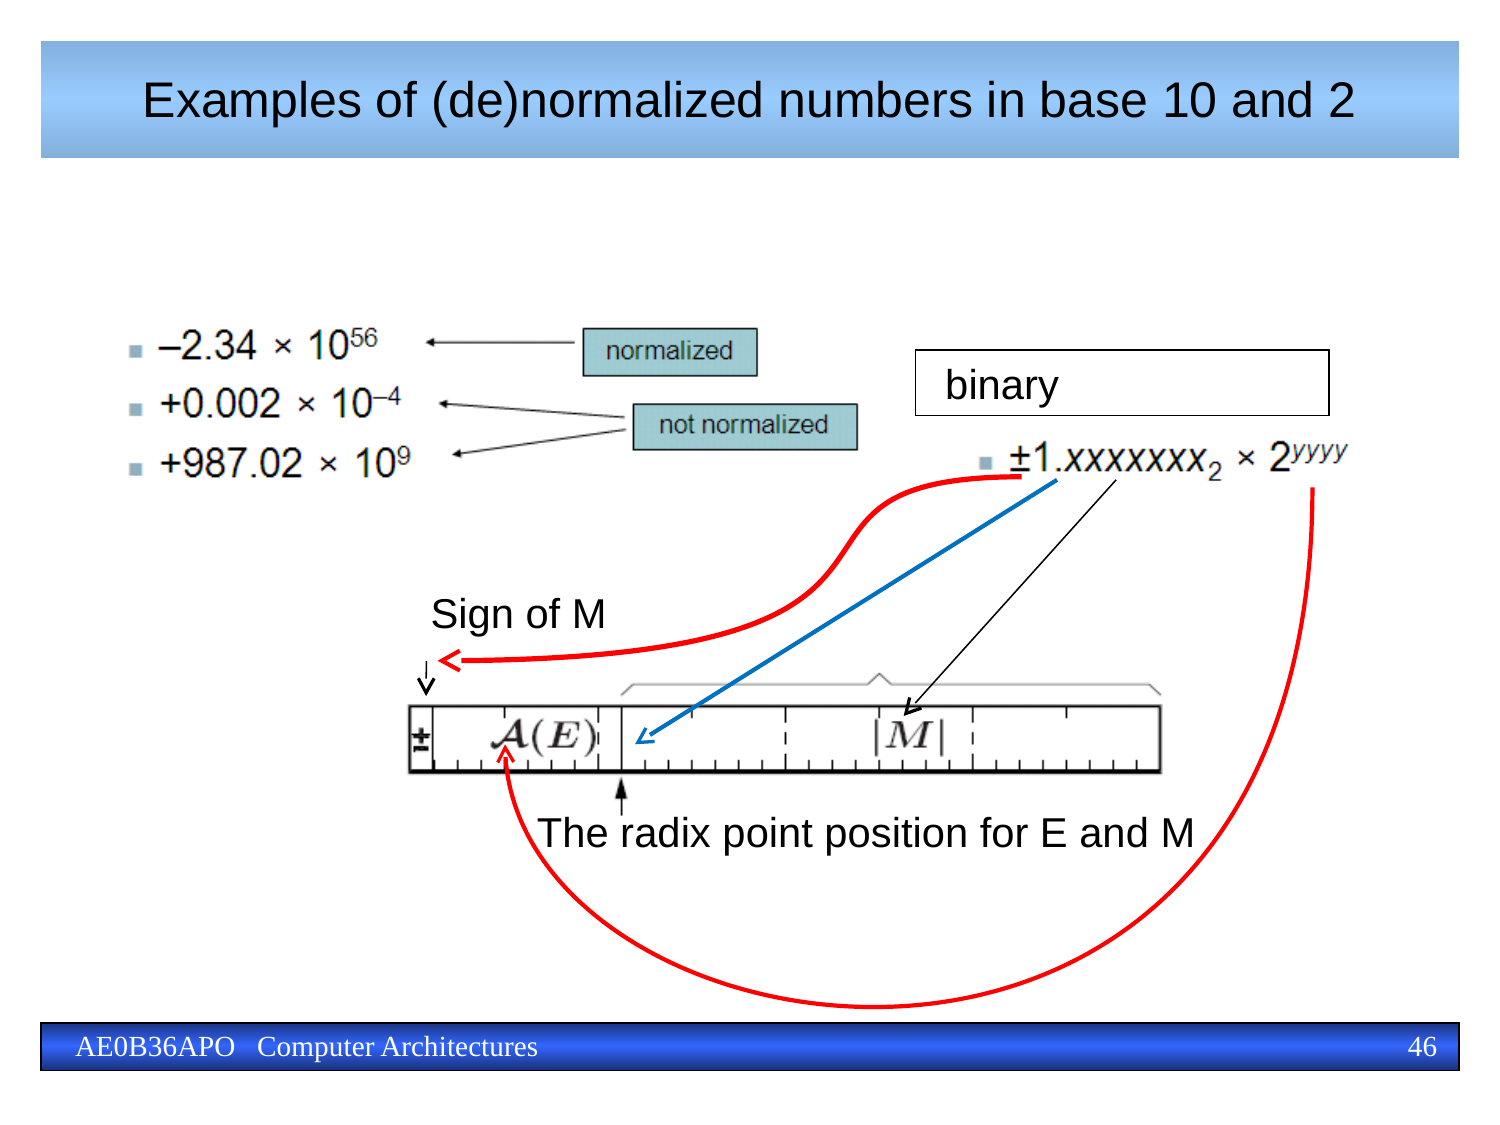

# Examples of (de)normalized numbers in base 10 and 2
binary
Sign of M
The radix point position for E and M
AE0B36APO Computer Architectures
46